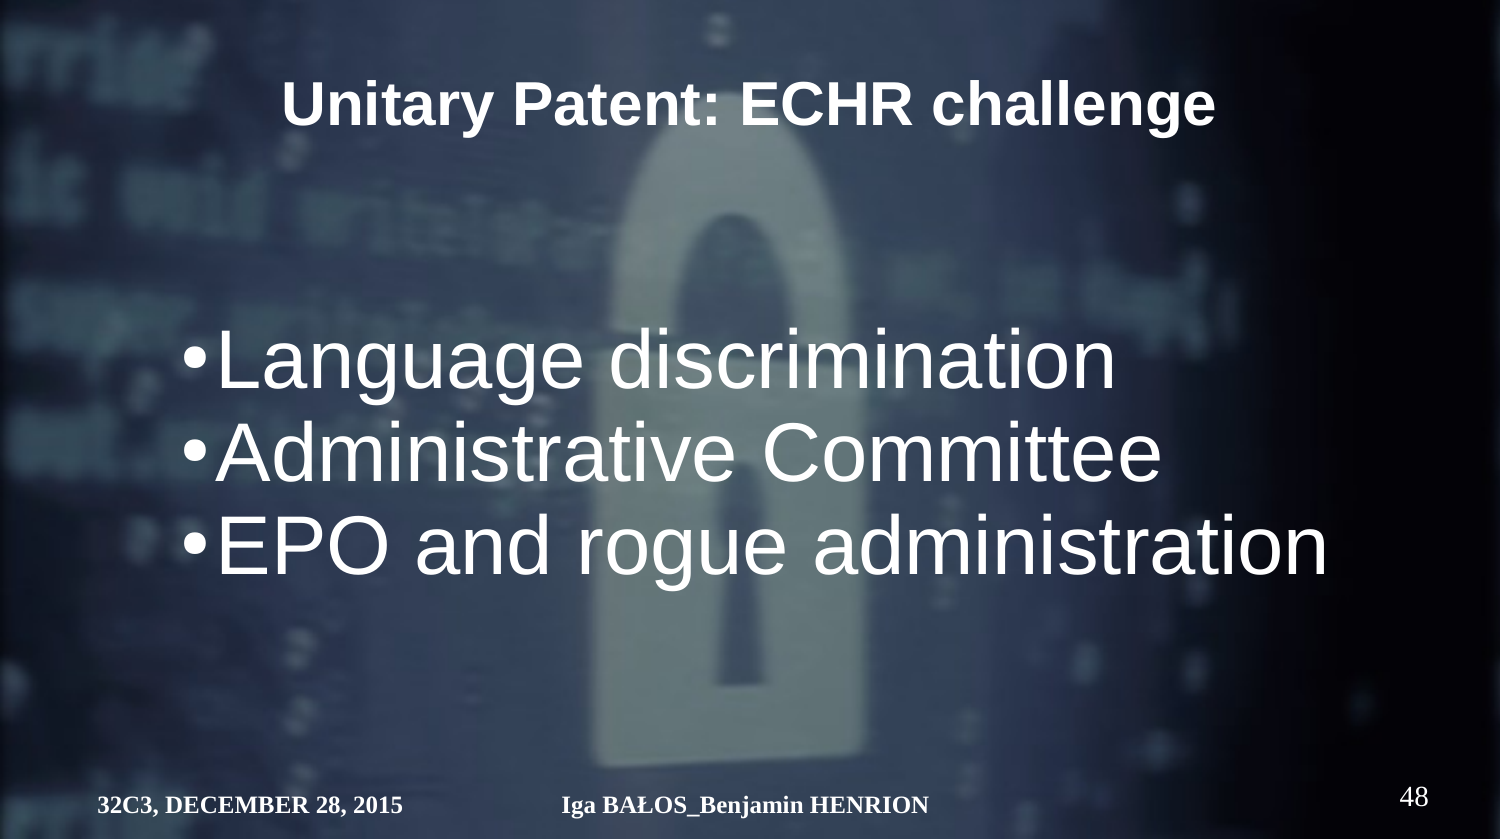

# Unitary Patent: ECHR challenge
Language discrimination
Administrative Committee
EPO and rogue administration
48
32C3, DECEMBER 22, 2015
Iga BAŁOS_Benjamin HENRION